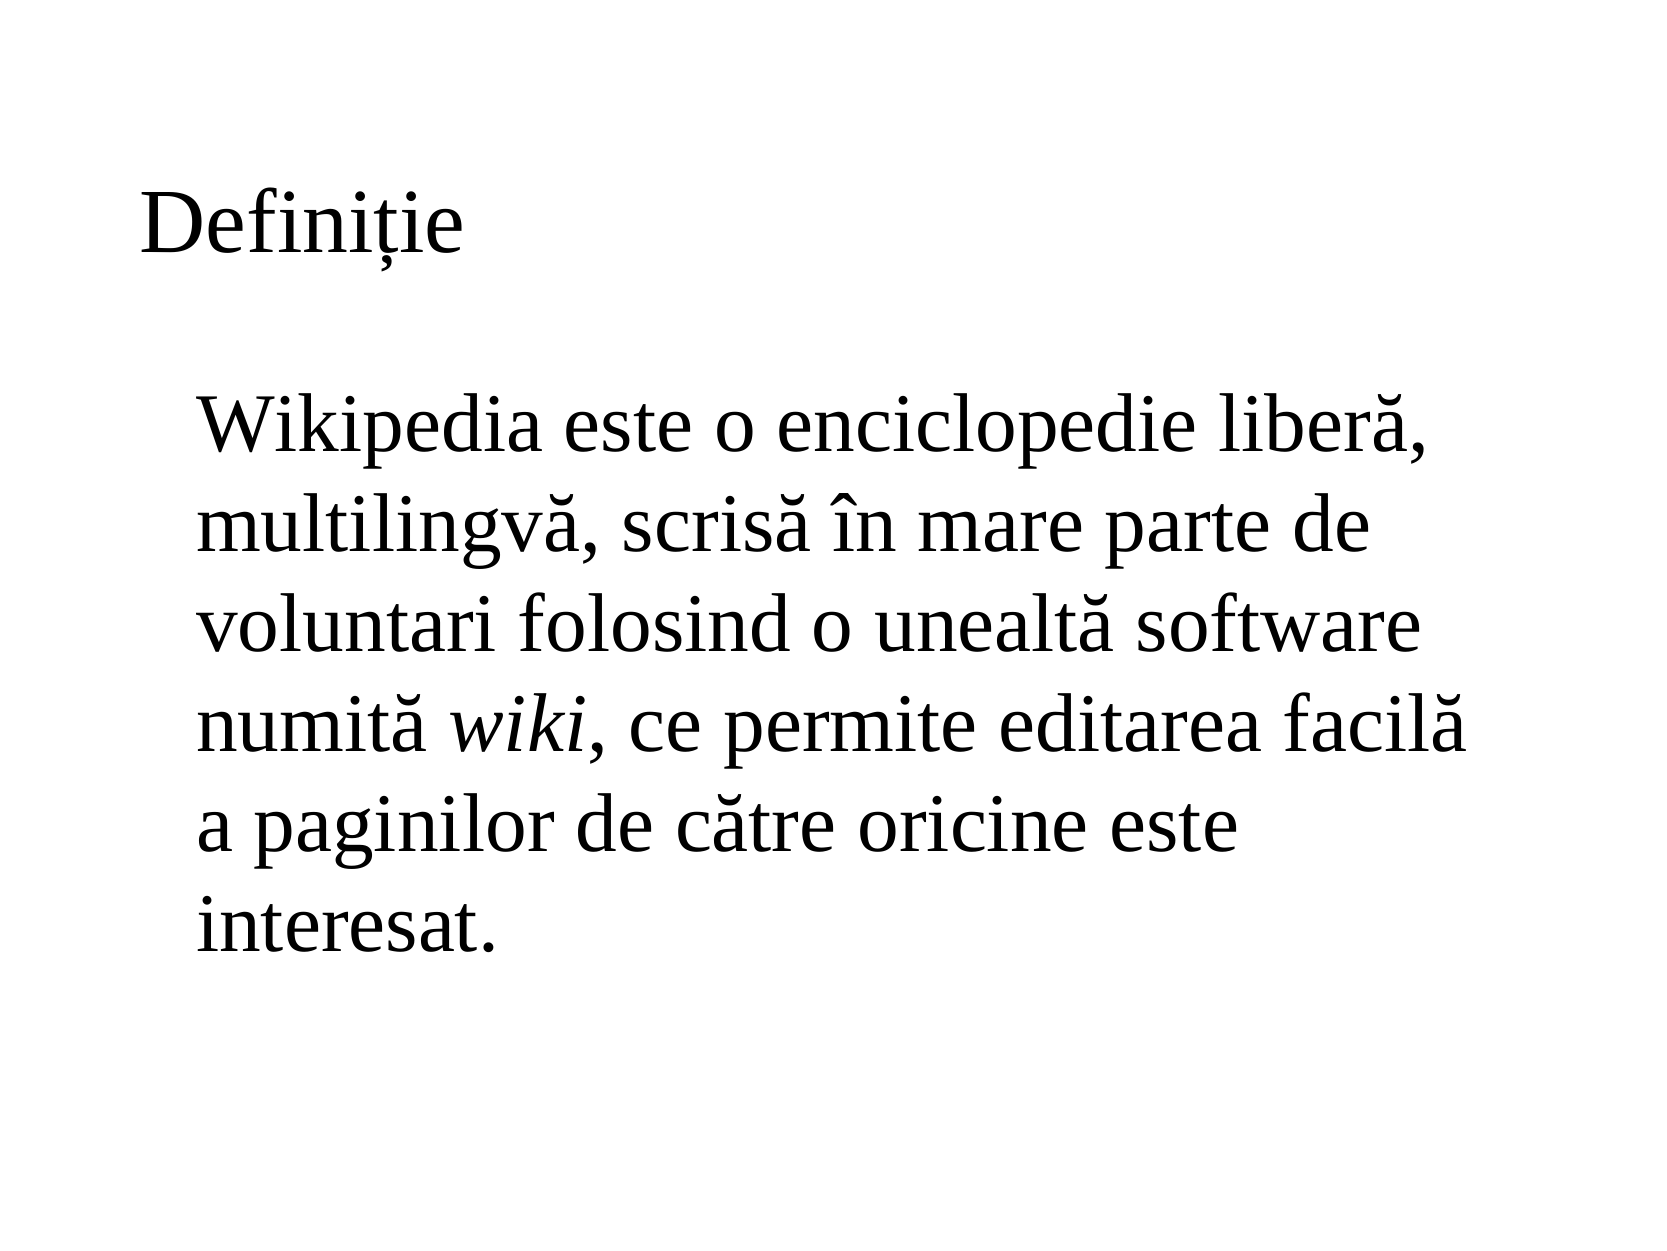

# Definiție
Wikipedia este o enciclopedie liberă, multilingvă, scrisă în mare parte de voluntari folosind o unealtă software numită wiki, ce permite editarea facilă a paginilor de către oricine este interesat.